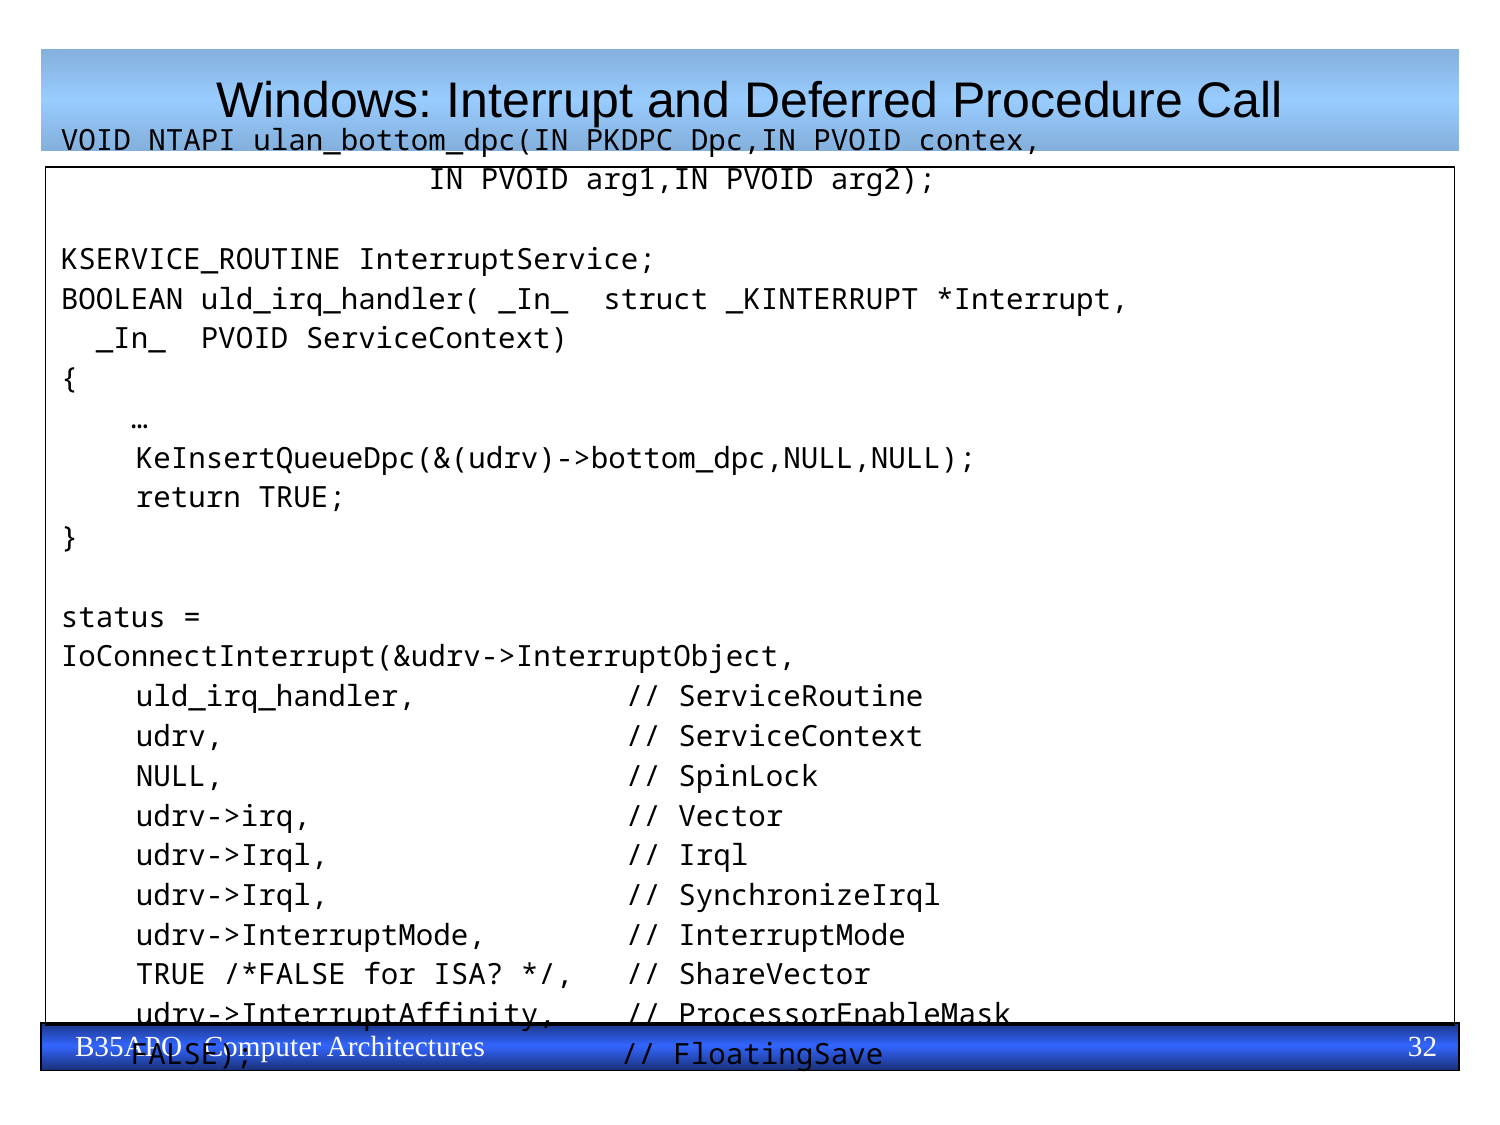

# Windows: Interrupt and Deferred Procedure Call
VOID NTAPI ulan_bottom_dpc(IN PKDPC Dpc,IN PVOID contex,
 IN PVOID arg1,IN PVOID arg2);
KSERVICE_ROUTINE InterruptService;
BOOLEAN uld_irq_handler( _In_ struct _KINTERRUPT *Interrupt,
 _In_ PVOID ServiceContext)
{
 …
	KeInsertQueueDpc(&(udrv)->bottom_dpc,NULL,NULL);
	return TRUE;
}
status =
IoConnectInterrupt(&udrv->InterruptObject,
	uld_irq_handler, // ServiceRoutine
	udrv, // ServiceContext
	NULL, // SpinLock
	udrv->irq, // Vector
	udrv->Irql, // Irql
	udrv->Irql, // SynchronizeIrql
	udrv->InterruptMode, // InterruptMode
	TRUE /*FALSE for ISA? */, // ShareVector
	udrv->InterruptAffinity, // ProcessorEnableMask
 FALSE); // FloatingSave
B35APO Computer Architectures
32